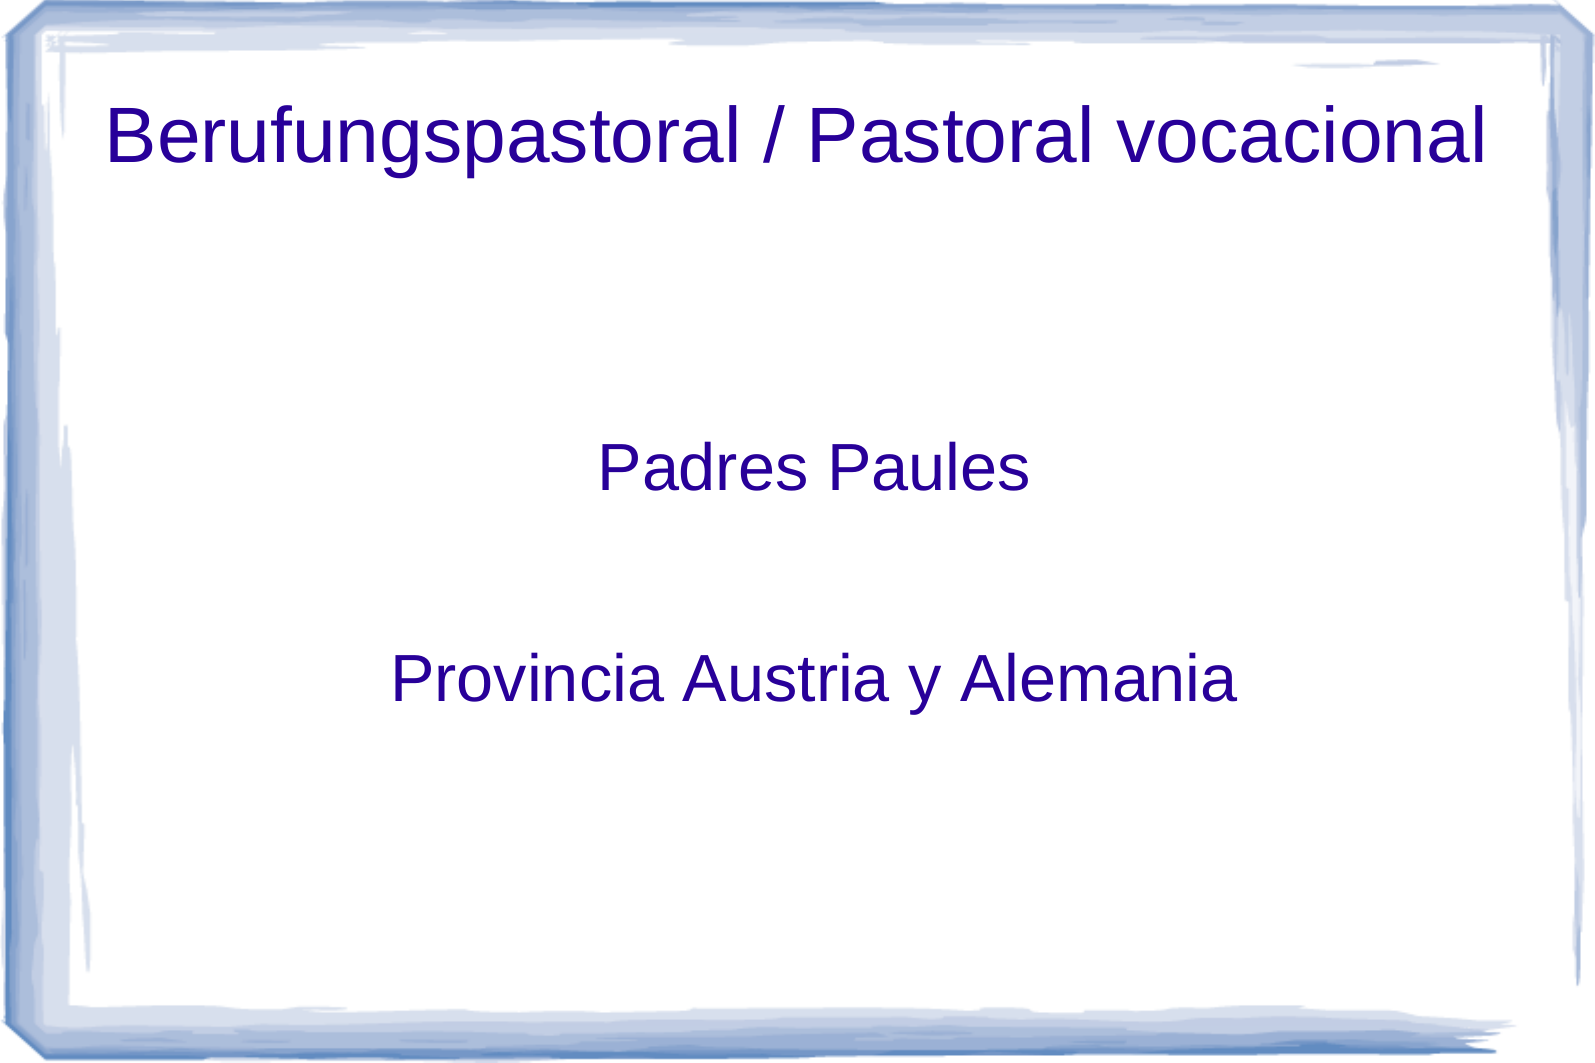

# Berufungspastoral / Pastoral vocacional
Padres Paules
Provincia Austria y Alemania